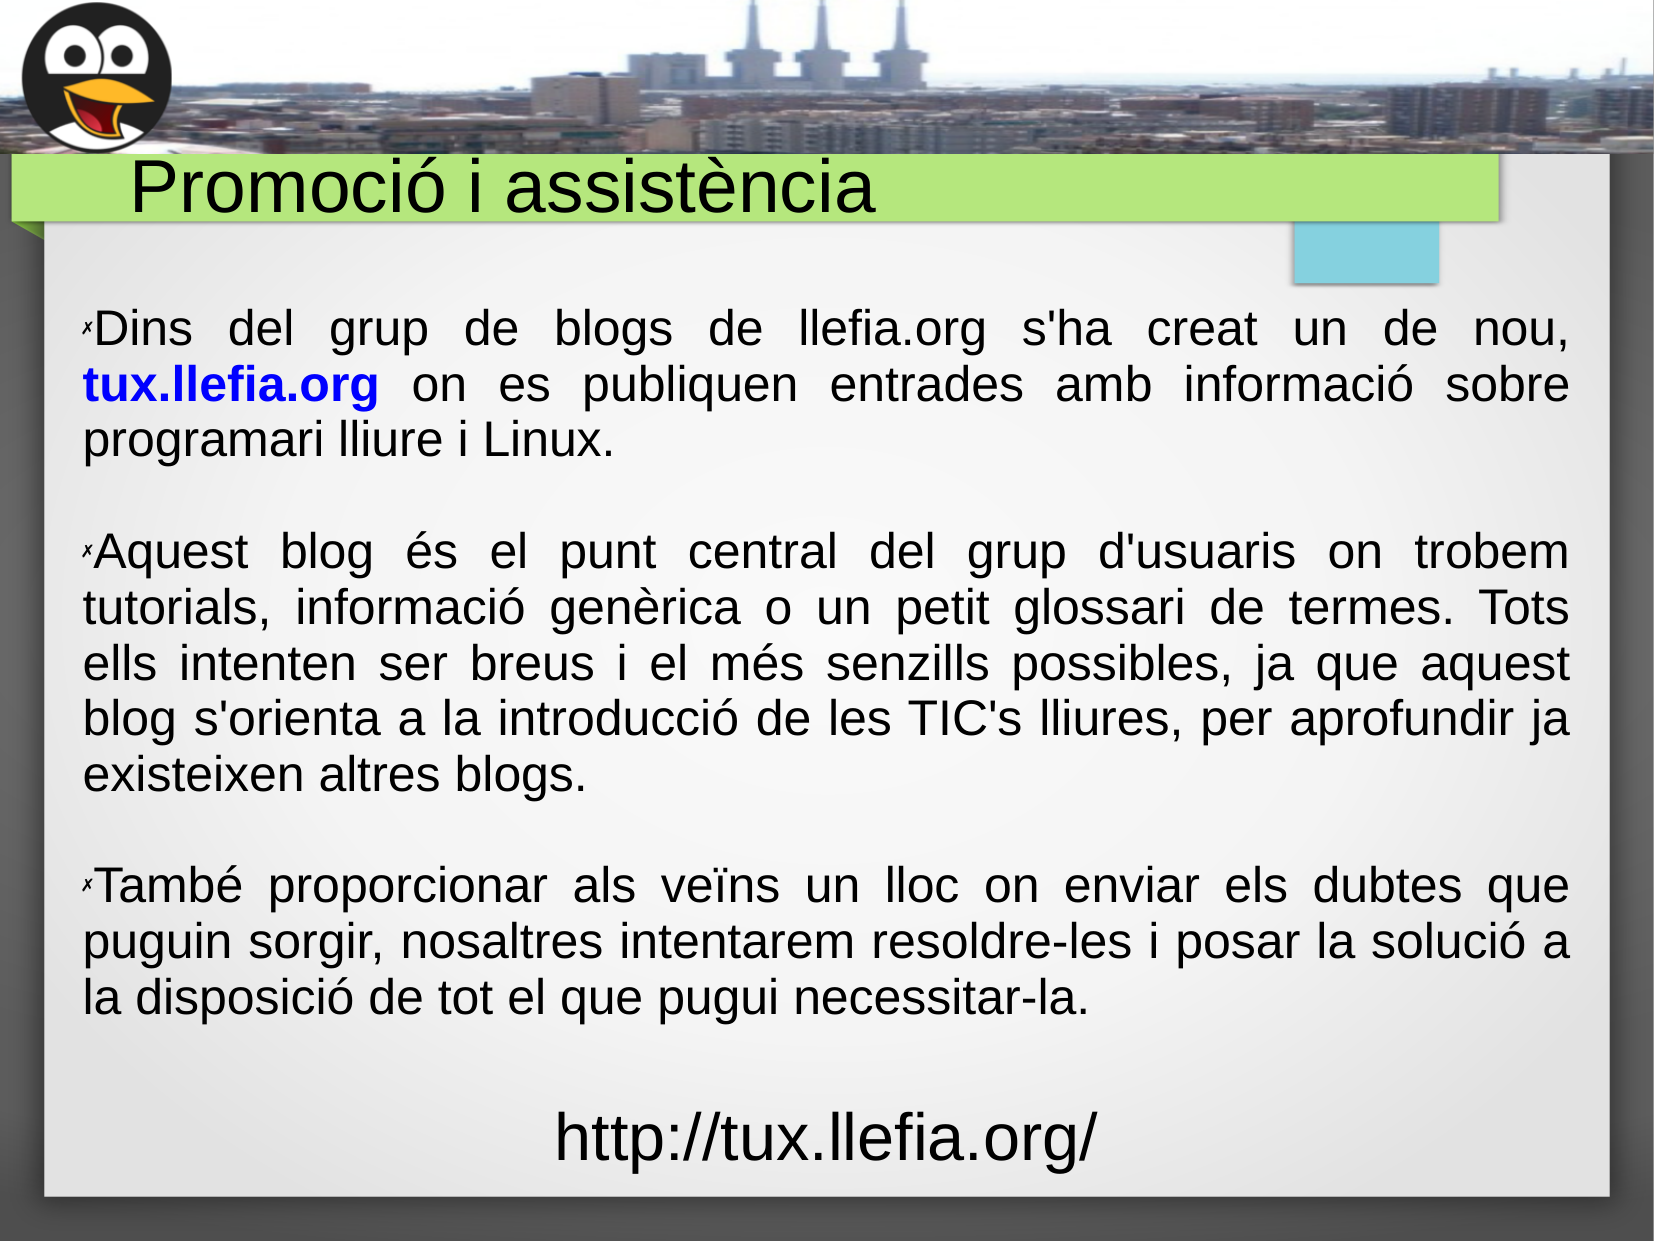

Promoció i assistència
# Dins del grup de blogs de llefia.org s'ha creat un de nou, tux.llefia.org on es publiquen entrades amb informació sobre programari lliure i Linux.
Aquest blog és el punt central del grup d'usuaris on trobem tutorials, informació genèrica o un petit glossari de termes. Tots ells intenten ser breus i el més senzills possibles, ja que aquest blog s'orienta a la introducció de les TIC's lliures, per aprofundir ja existeixen altres blogs.
També proporcionar als veïns un lloc on enviar els dubtes que puguin sorgir, nosaltres intentarem resoldre-les i posar la solució a la disposició de tot el que pugui necessitar-la.
http://tux.llefia.org/